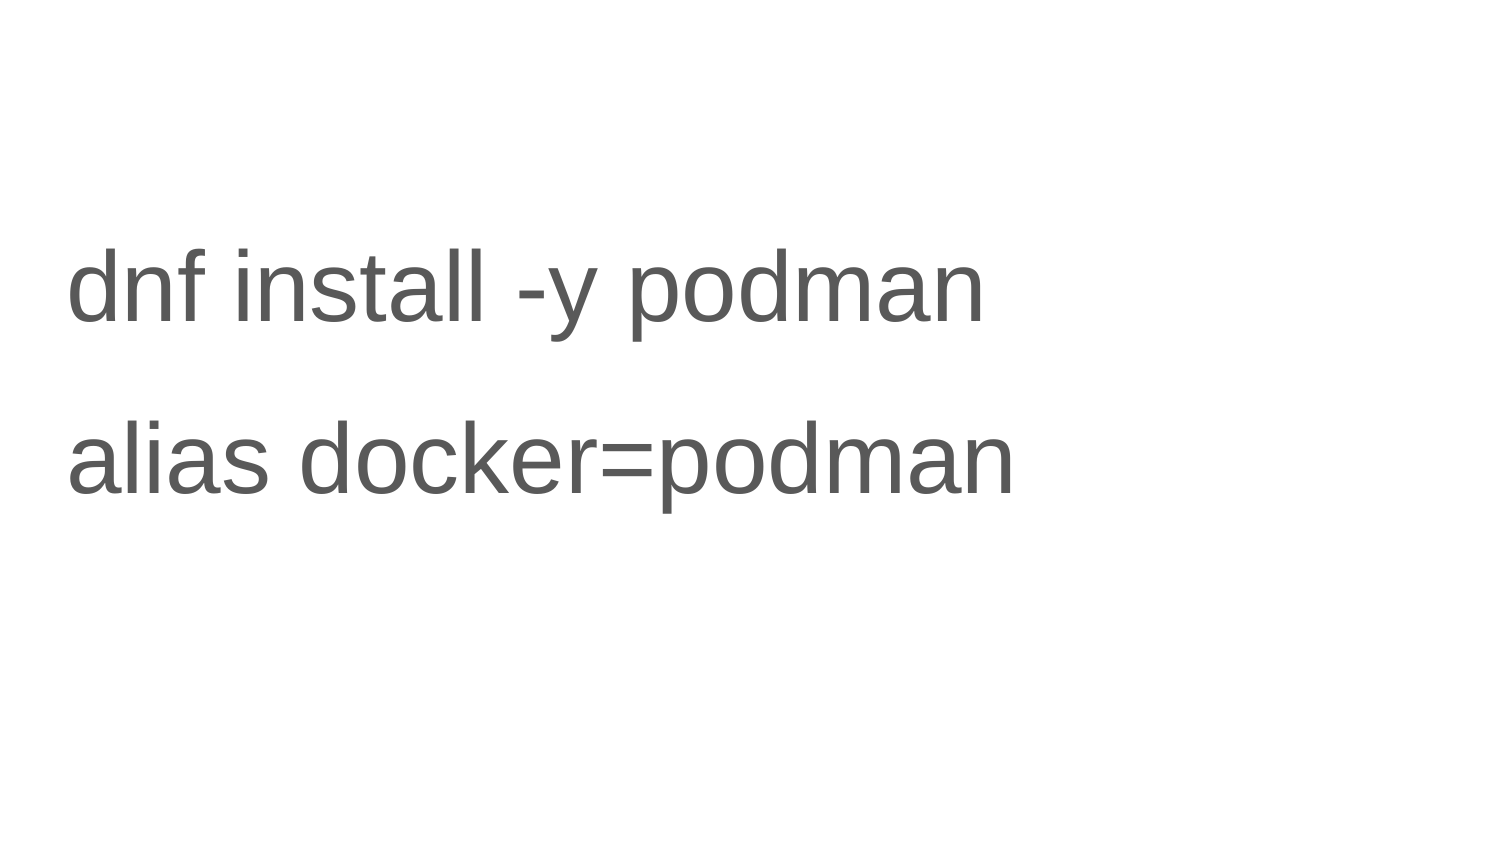

# dnf install -y podman
alias docker=podman